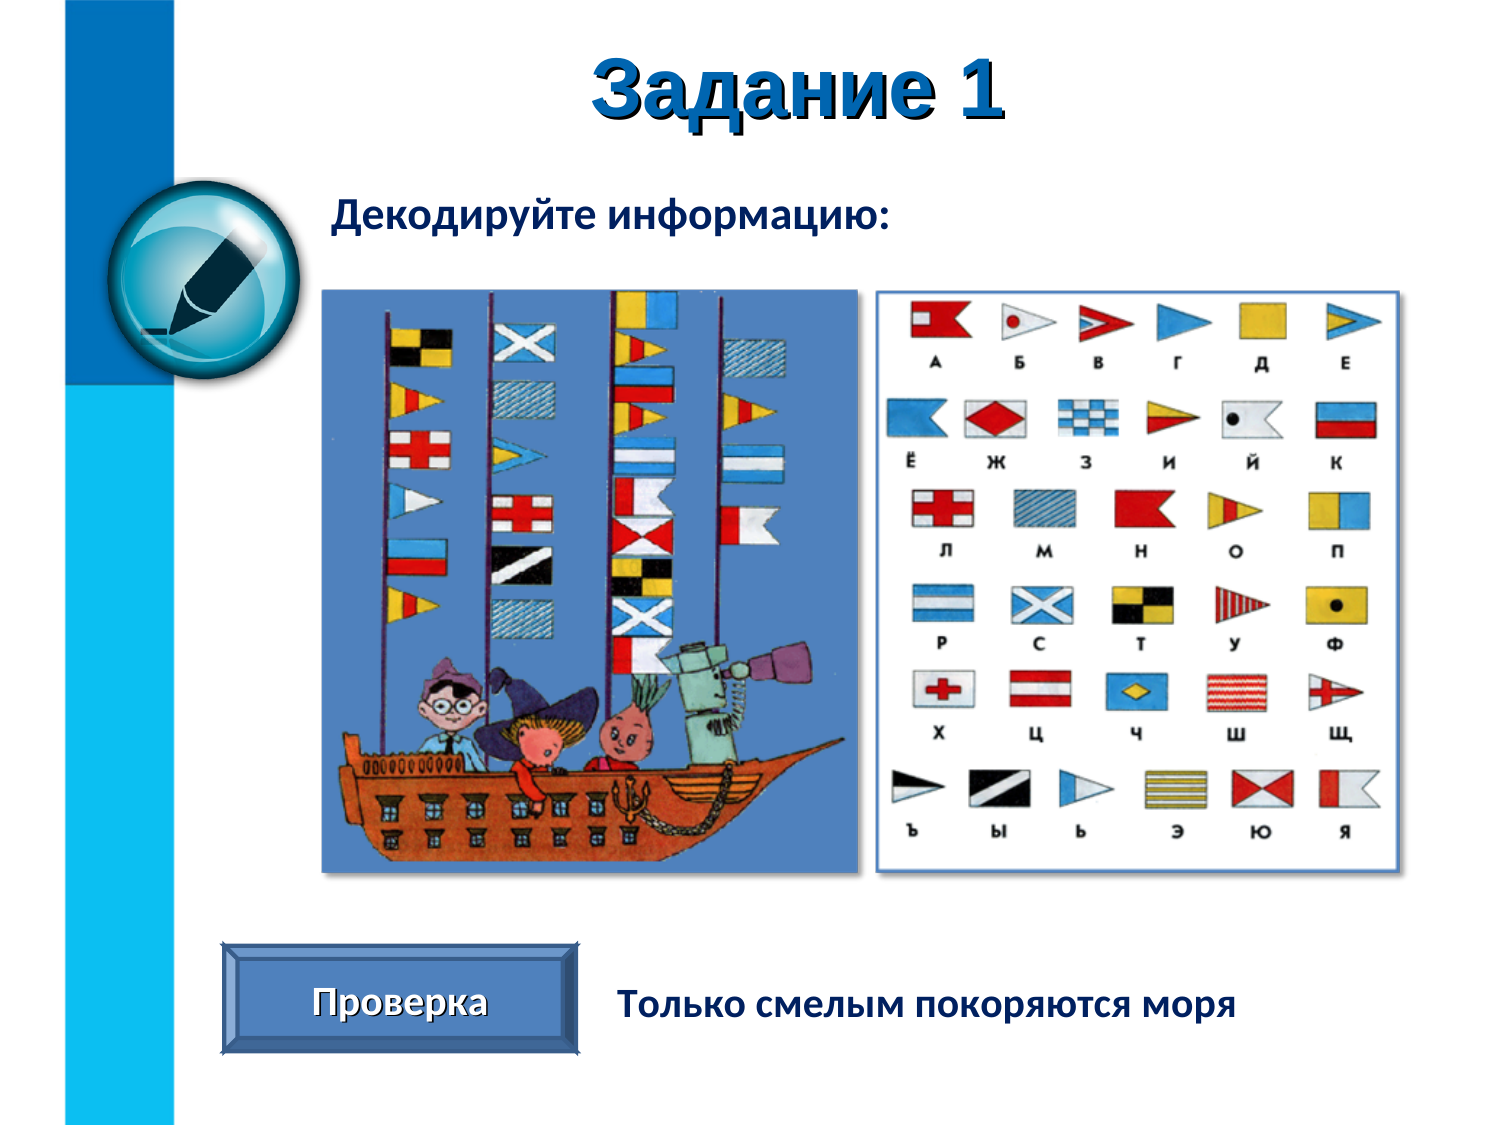

# Задание 1
Декодируйте информацию:
Проверка
Только смелым покоряются моря